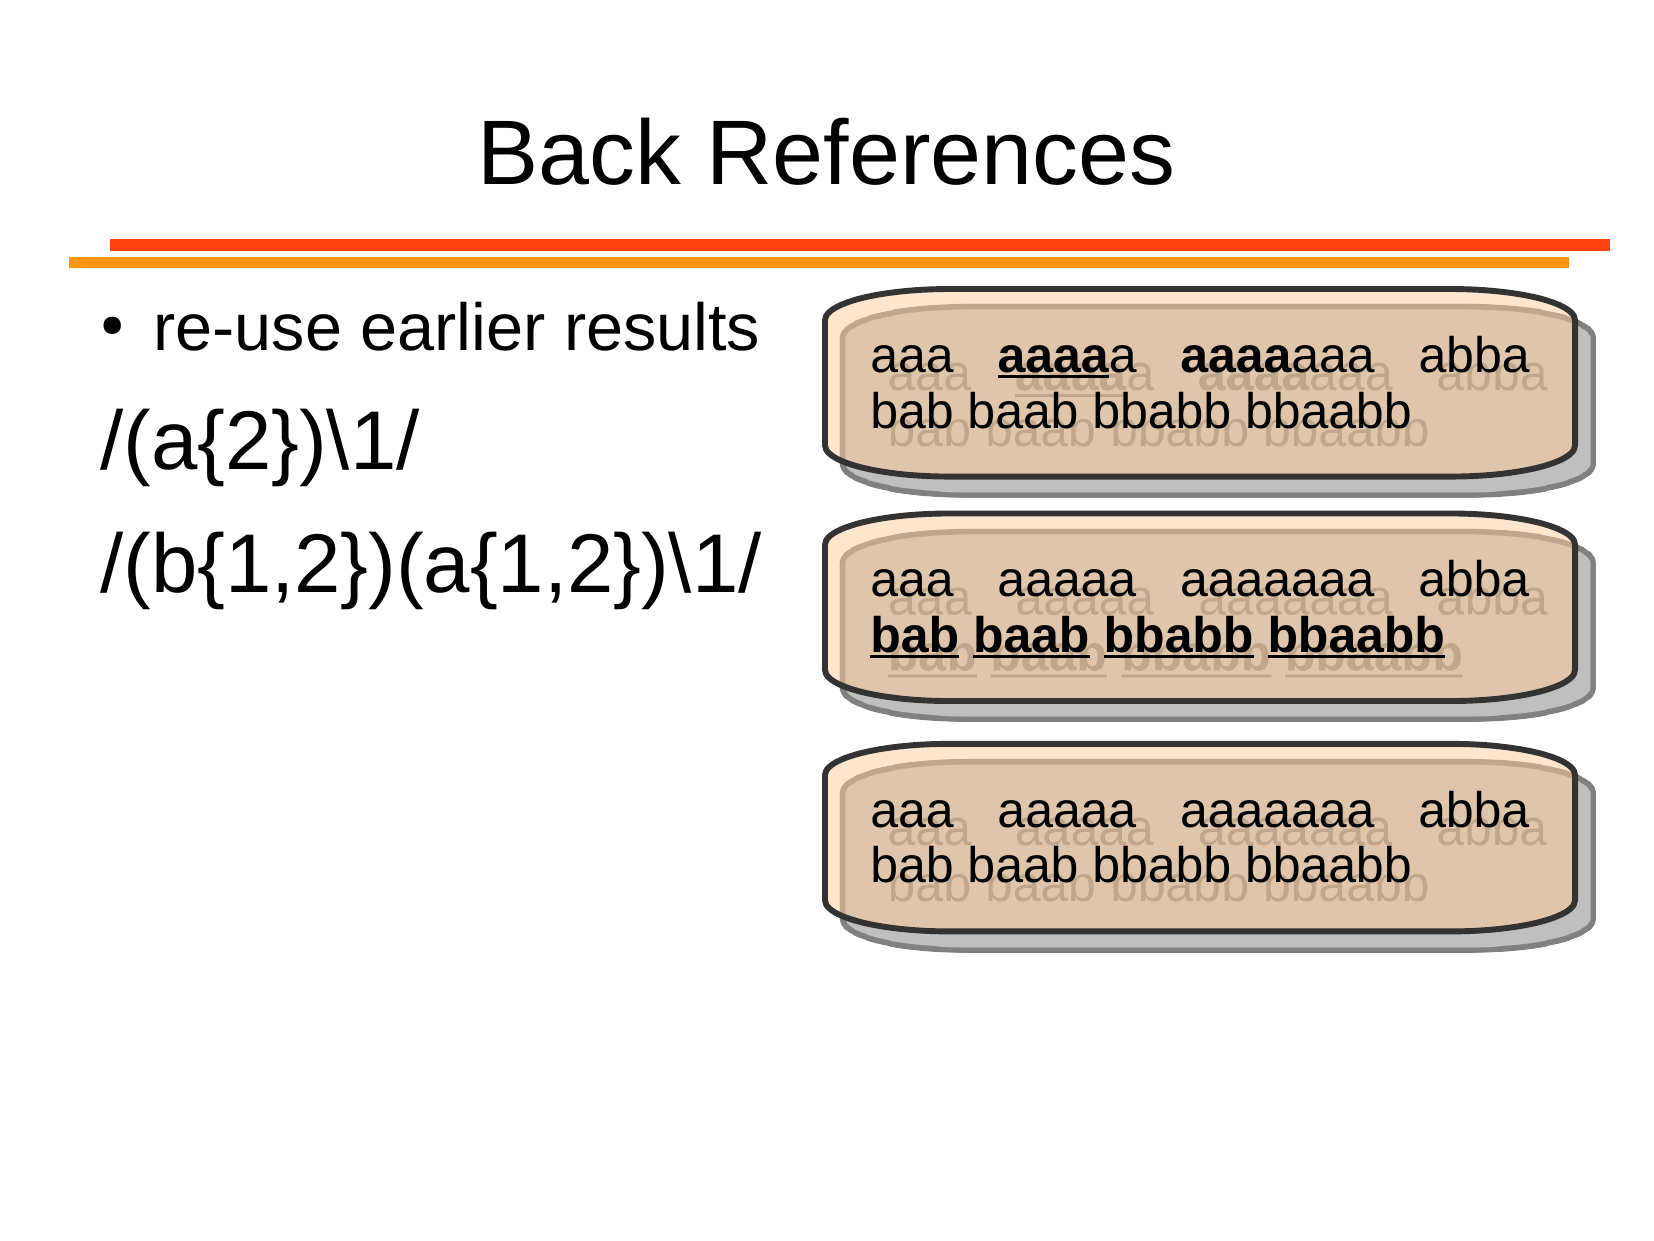

# Back References
aaa aaaaa aaaaaaa abba bab baab bbabb bbaabb
re-use earlier results
/(a{2})\1/
/(b{1,2})(a{1,2})\1/
aaa aaaaa aaaaaaa abba bab baab bbabb bbaabb
aaa aaaaa aaaaaaa abba bab baab bbabb bbaabb